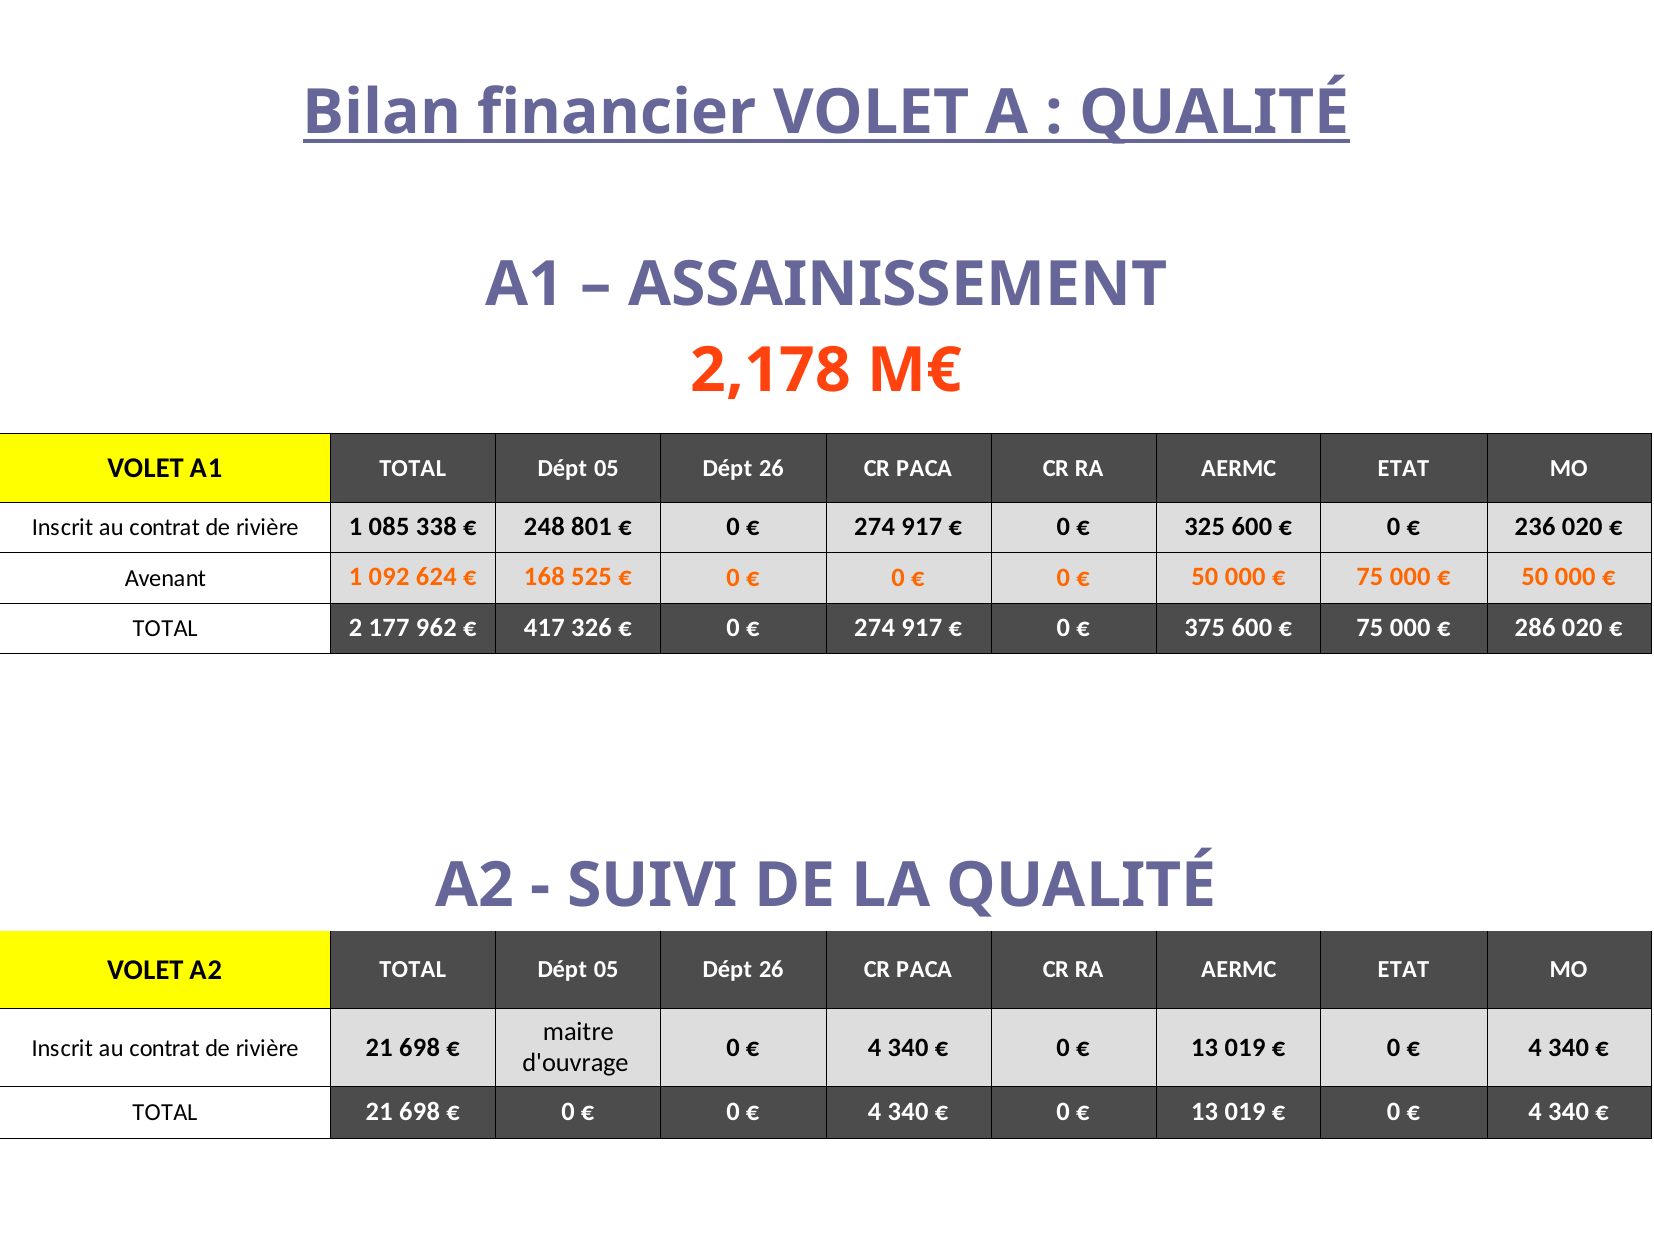

Bilan financier VOLET A : QUALITÉ
A1 – ASSAINISSEMENT
2,178 M€
A2 - SUIVI DE LA QUALITÉ
21 698 €